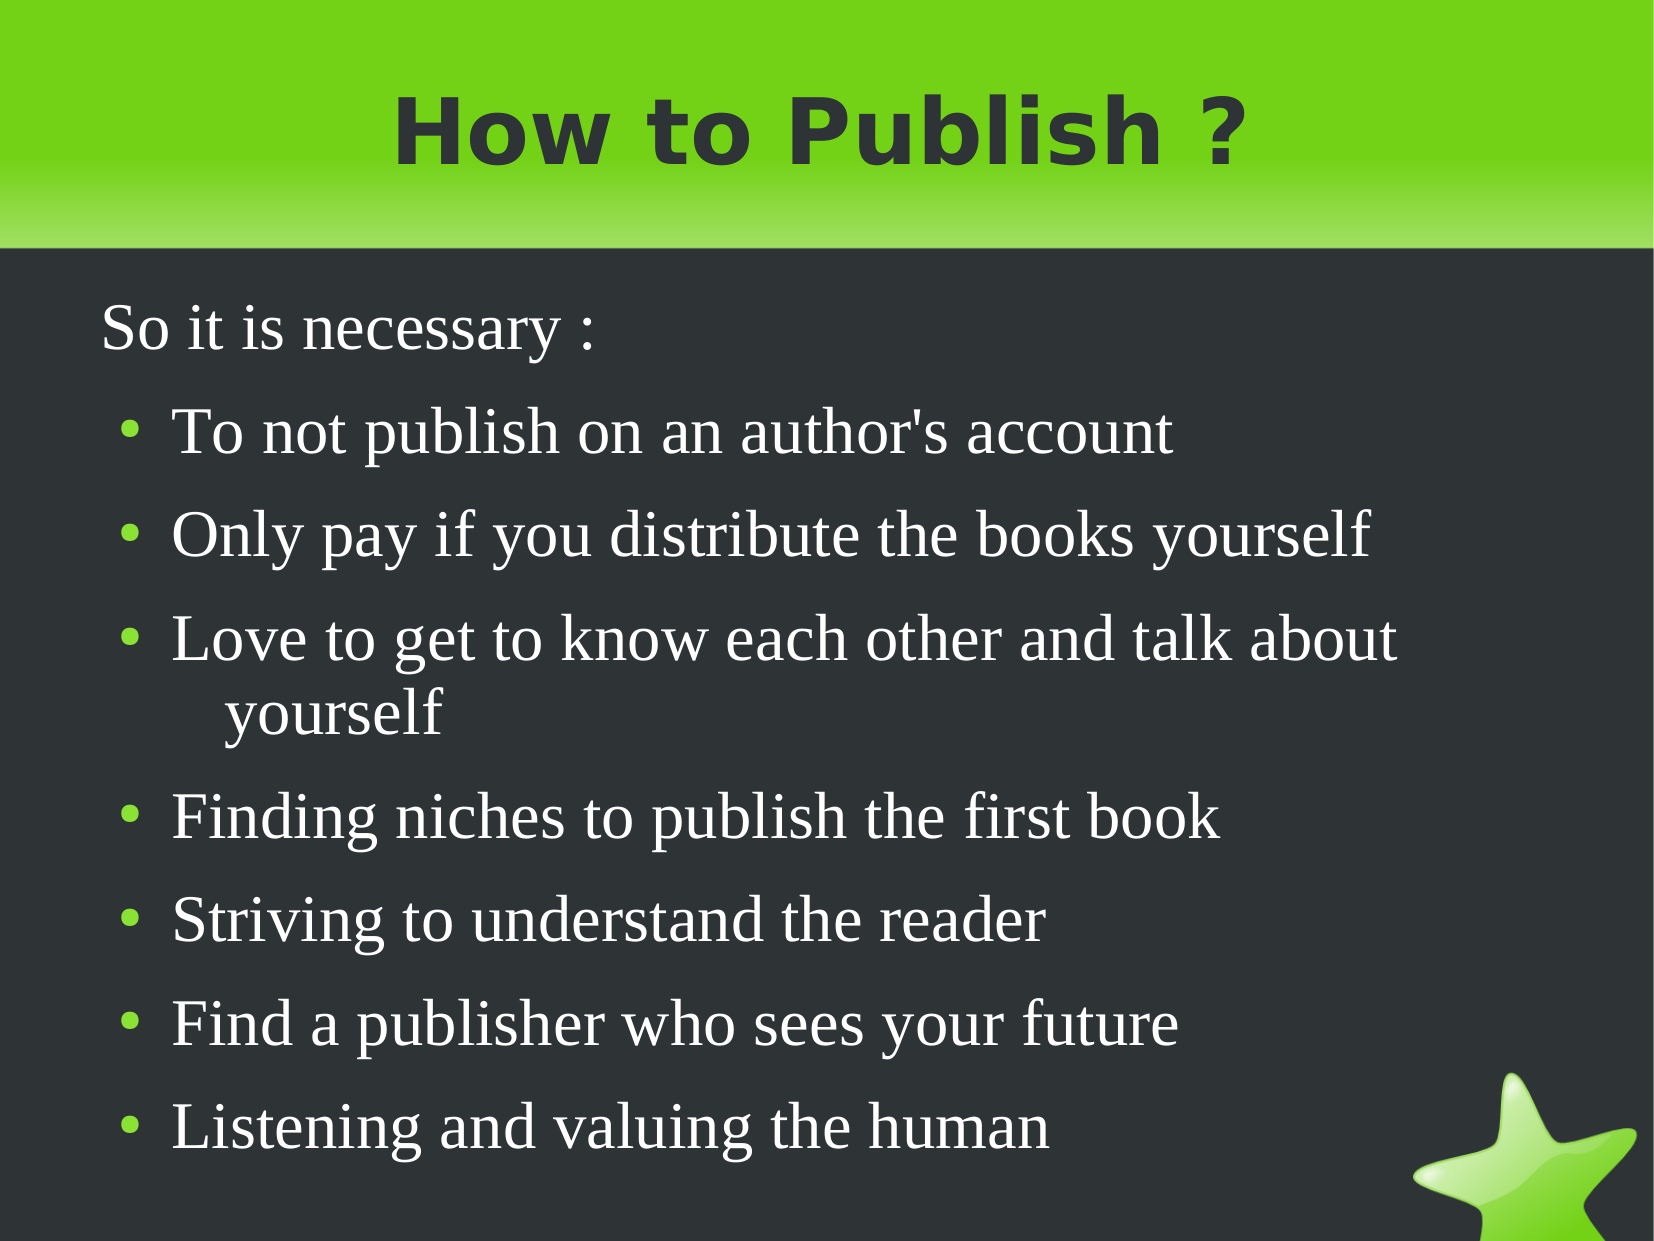

# How to Publish ?
So it is necessary :
To not publish on an author's account
Only pay if you distribute the books yourself
Love to get to know each other and talk about yourself
Finding niches to publish the first book
Striving to understand the reader
Find a publisher who sees your future
Listening and valuing the human